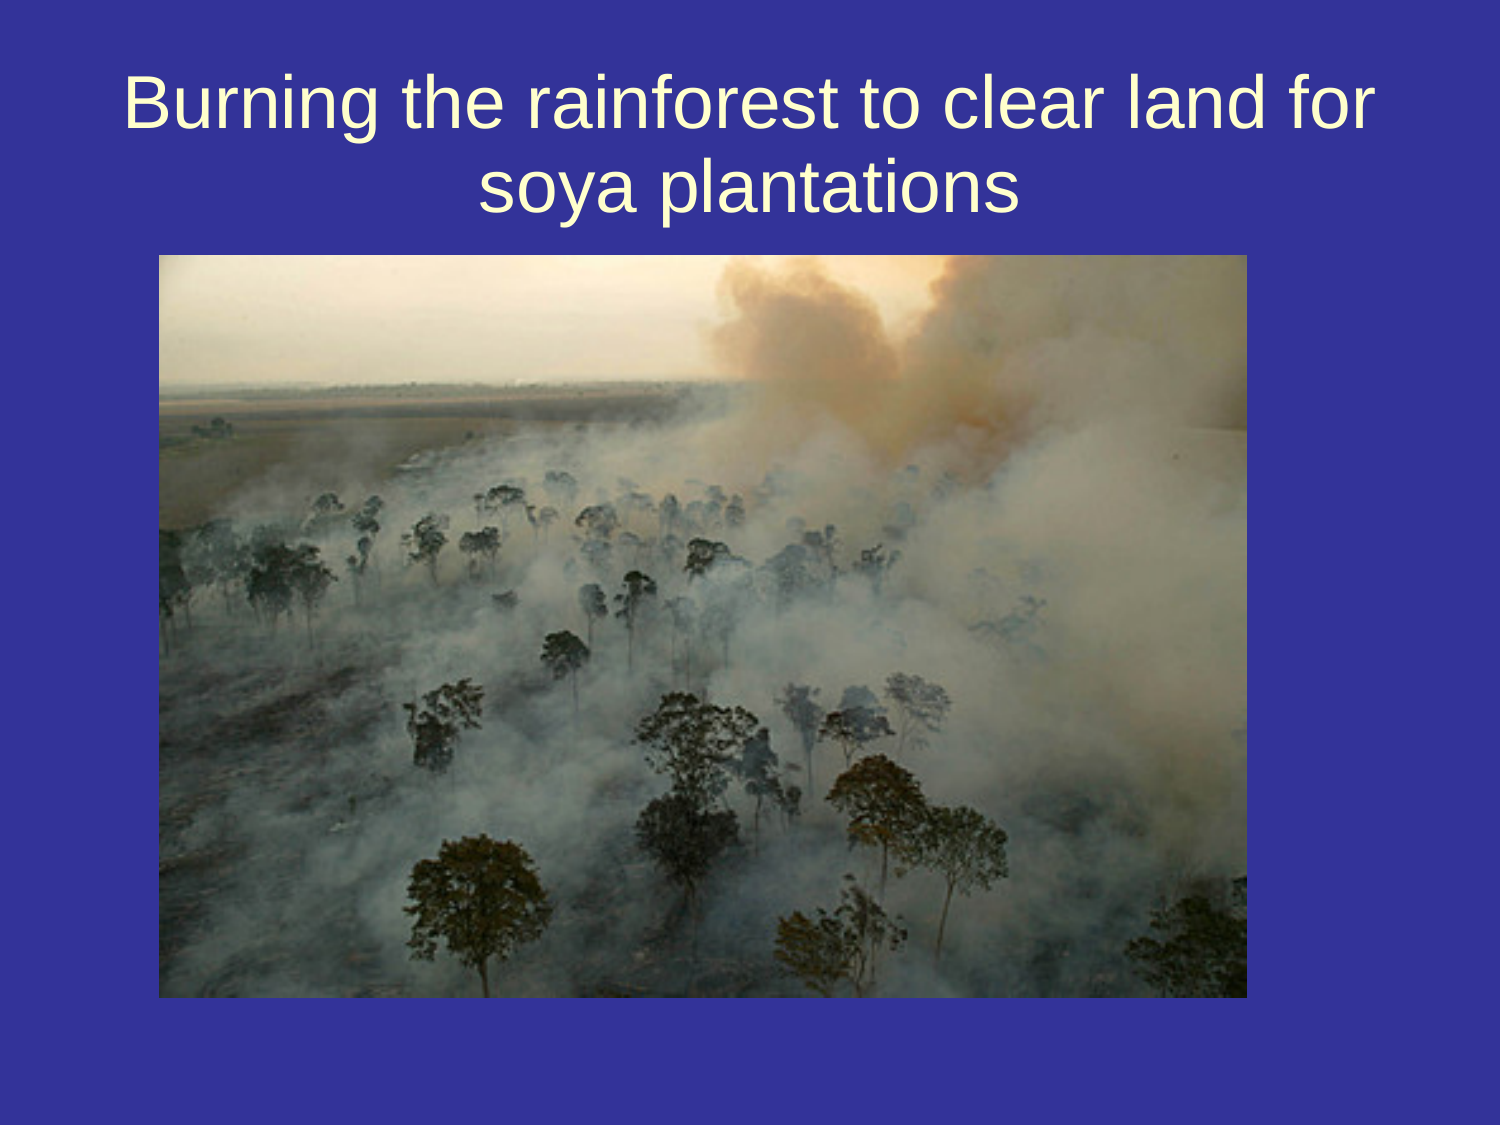

# Burning the rainforest to clear land for soya plantations